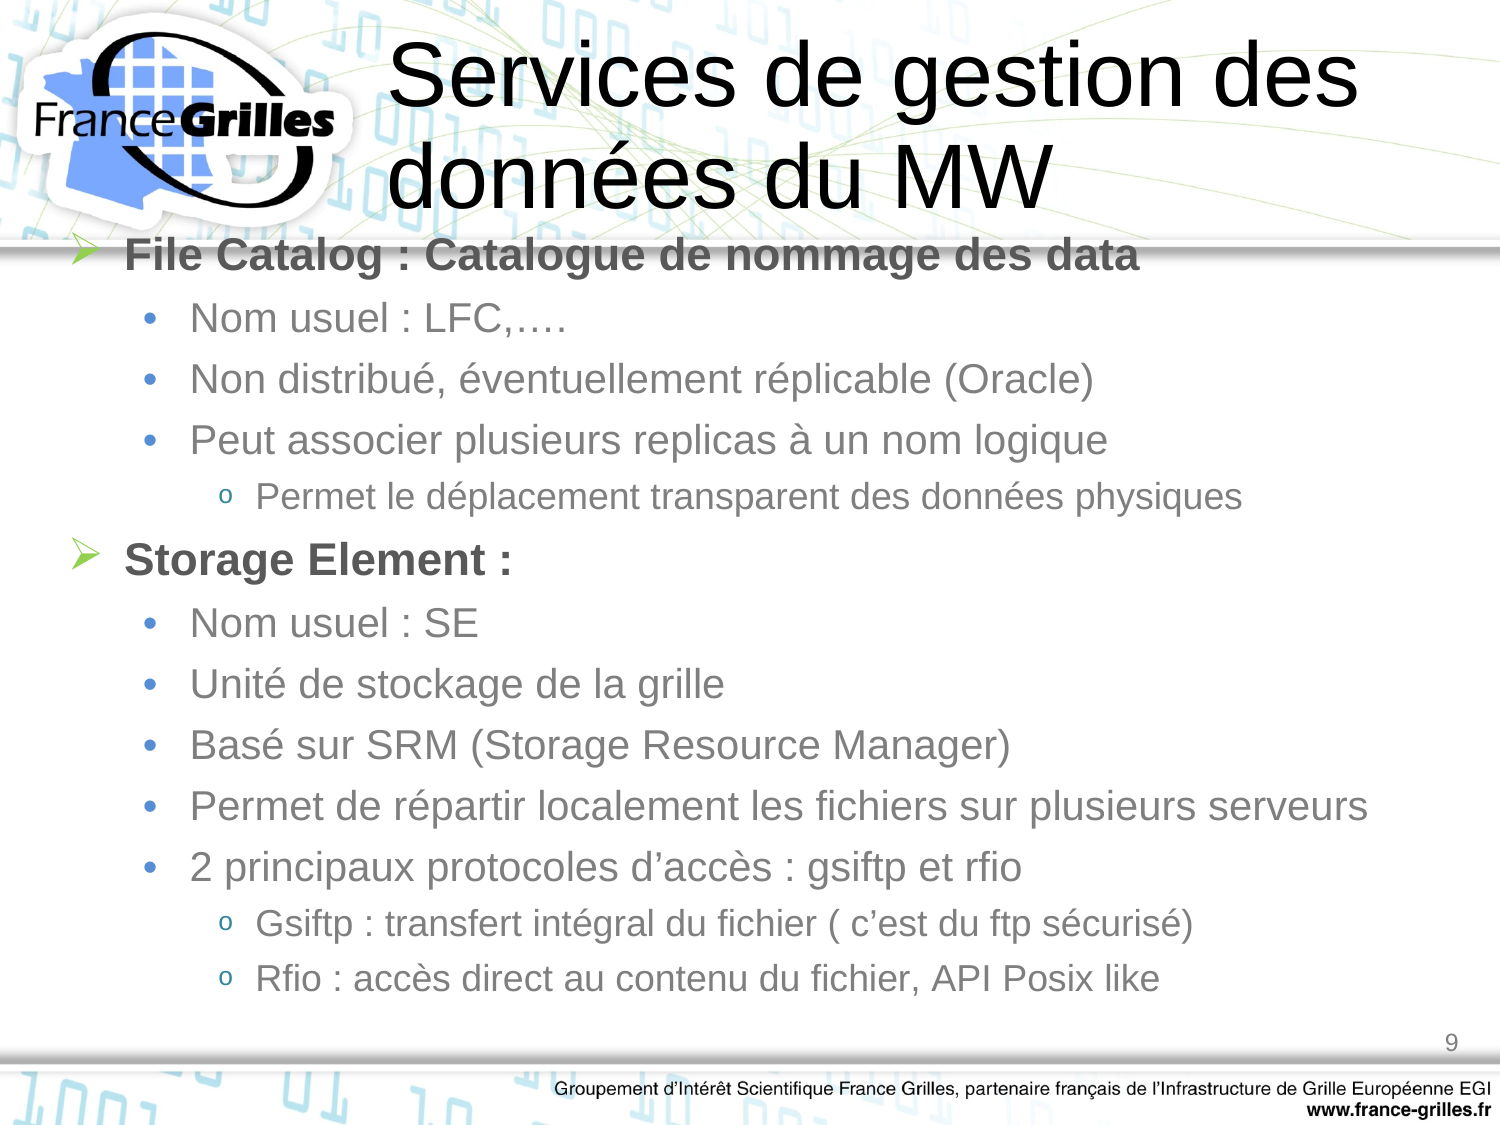

# Services de gestion des données du MW
File Catalog : Catalogue de nommage des data
Nom usuel : LFC,….
Non distribué, éventuellement réplicable (Oracle)
Peut associer plusieurs replicas à un nom logique
Permet le déplacement transparent des données physiques
Storage Element :
Nom usuel : SE
Unité de stockage de la grille
Basé sur SRM (Storage Resource Manager)
Permet de répartir localement les fichiers sur plusieurs serveurs
2 principaux protocoles d’accès : gsiftp et rfio
Gsiftp : transfert intégral du fichier ( c’est du ftp sécurisé)
Rfio : accès direct au contenu du fichier, API Posix like
9